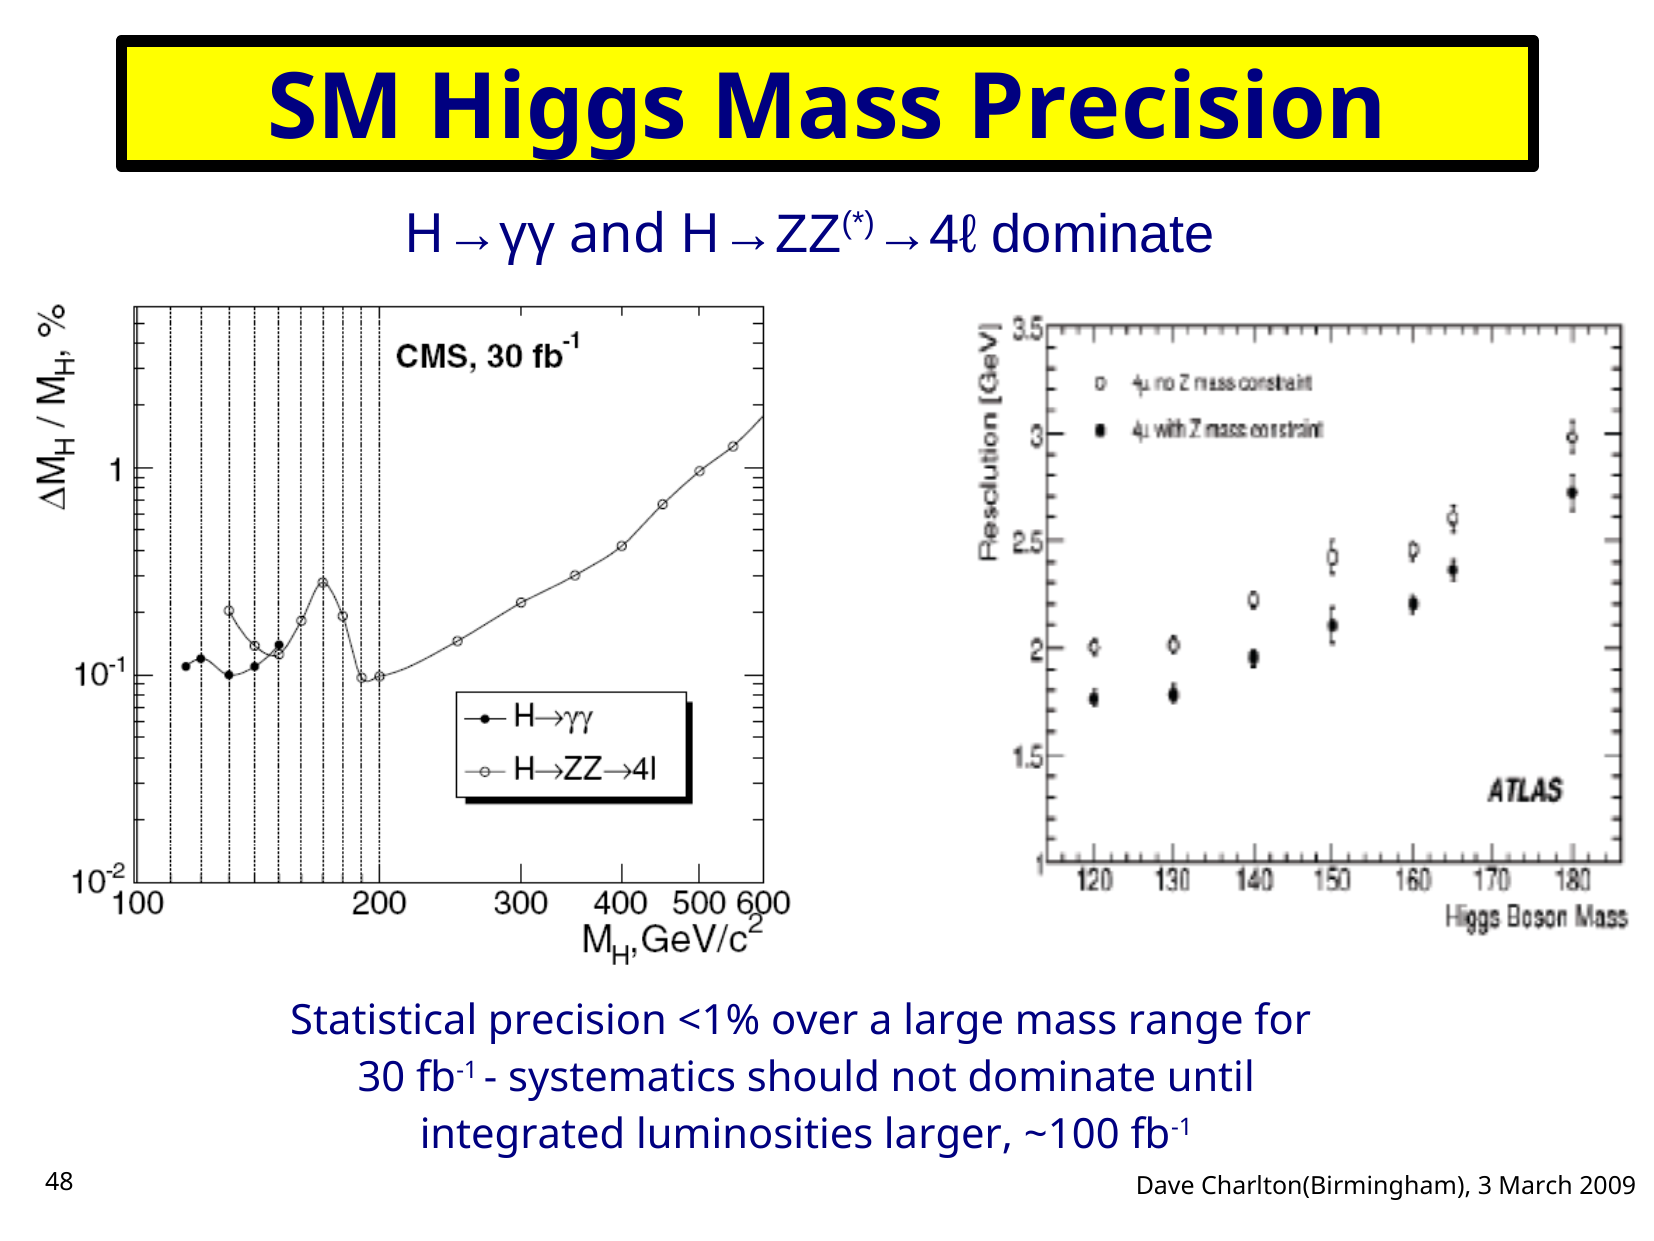

# SM Higgs Mass Precision
H→γγ and H→ZZ(*)→4ℓ dominate
Statistical precision <1% over a large mass range for
30 fb-1 - systematics should not dominate until integrated luminosities larger, ~100 fb-1
48